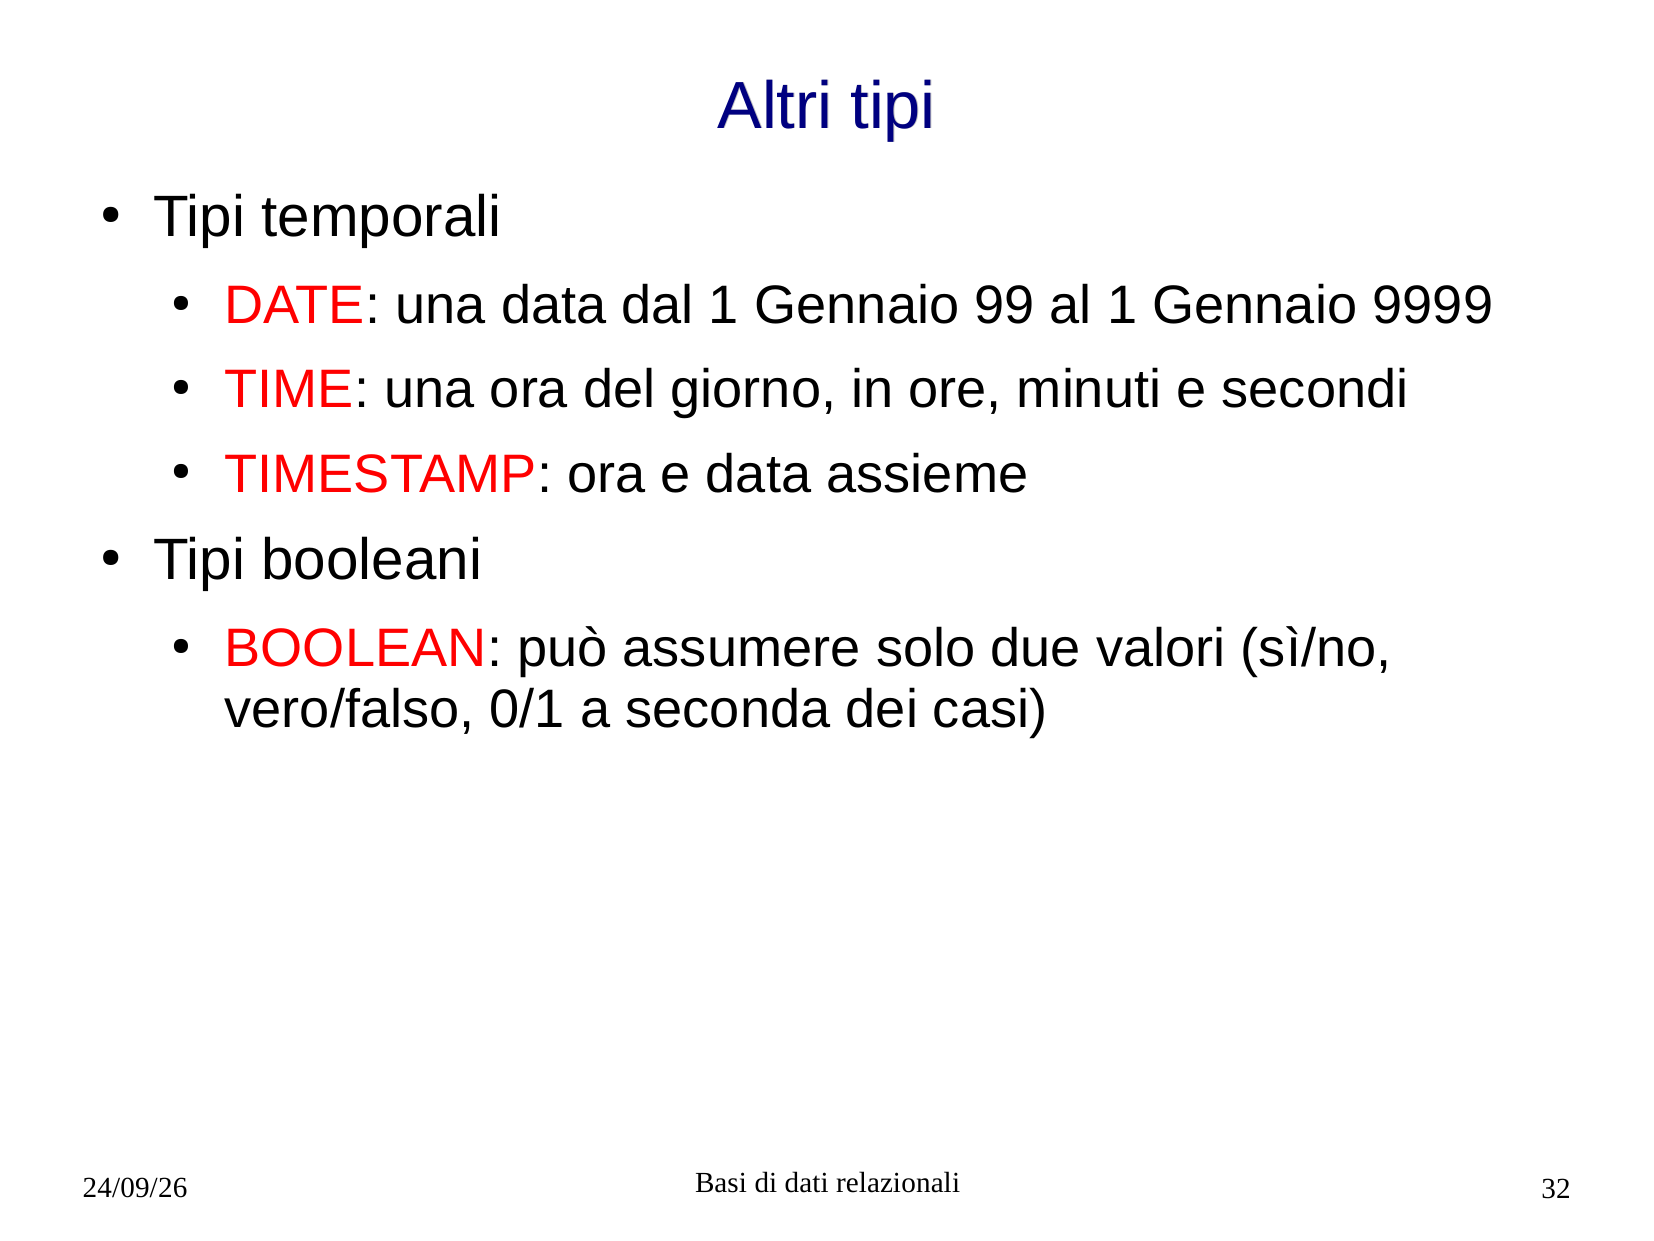

# Altri tipi
Tipi temporali
DATE: una data dal 1 Gennaio 99 al 1 Gennaio 9999
TIME: una ora del giorno, in ore, minuti e secondi
TIMESTAMP: ora e data assieme
Tipi booleani
BOOLEAN: può assumere solo due valori (sì/no, vero/falso, 0/1 a seconda dei casi)